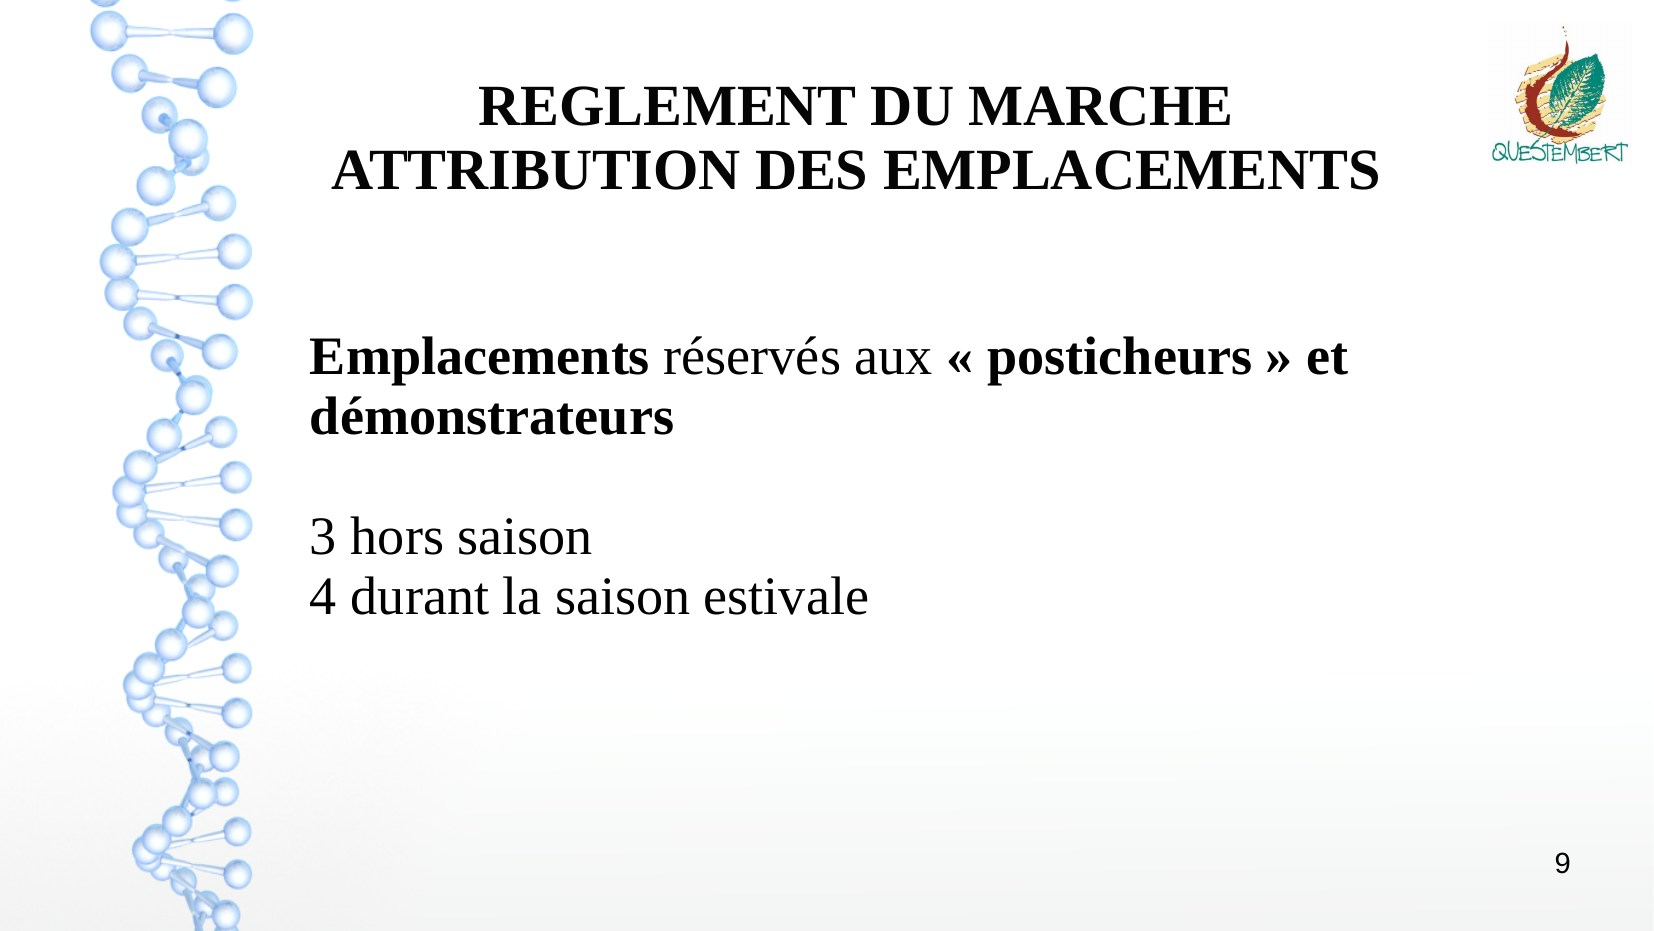

# REGLEMENT DU MARCHE ATTRIBUTION DES EMPLACEMENTS
Emplacements réservés aux « posticheurs » et démonstrateurs
3 hors saison
4 durant la saison estivale
9